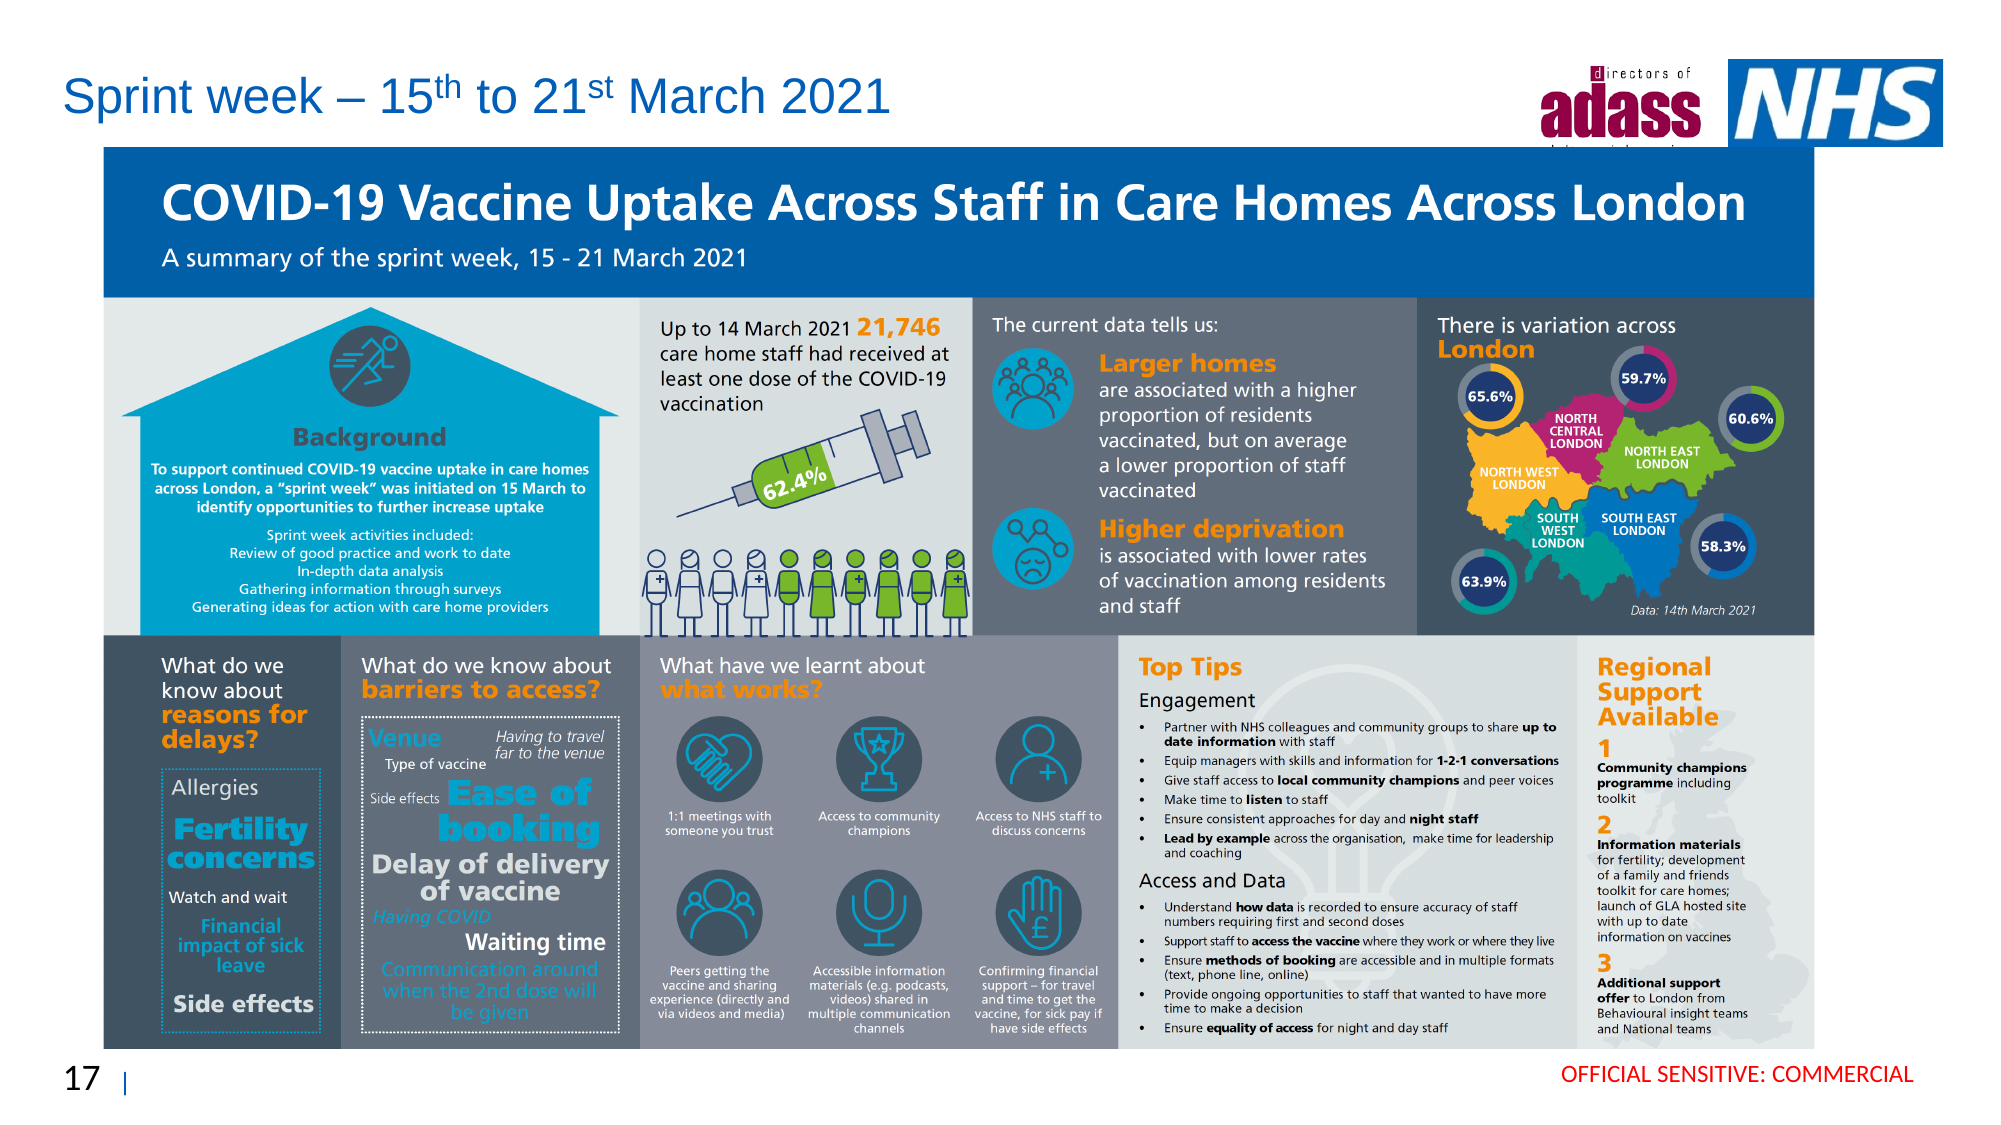

# Sprint week – 15th to 21st March 2021